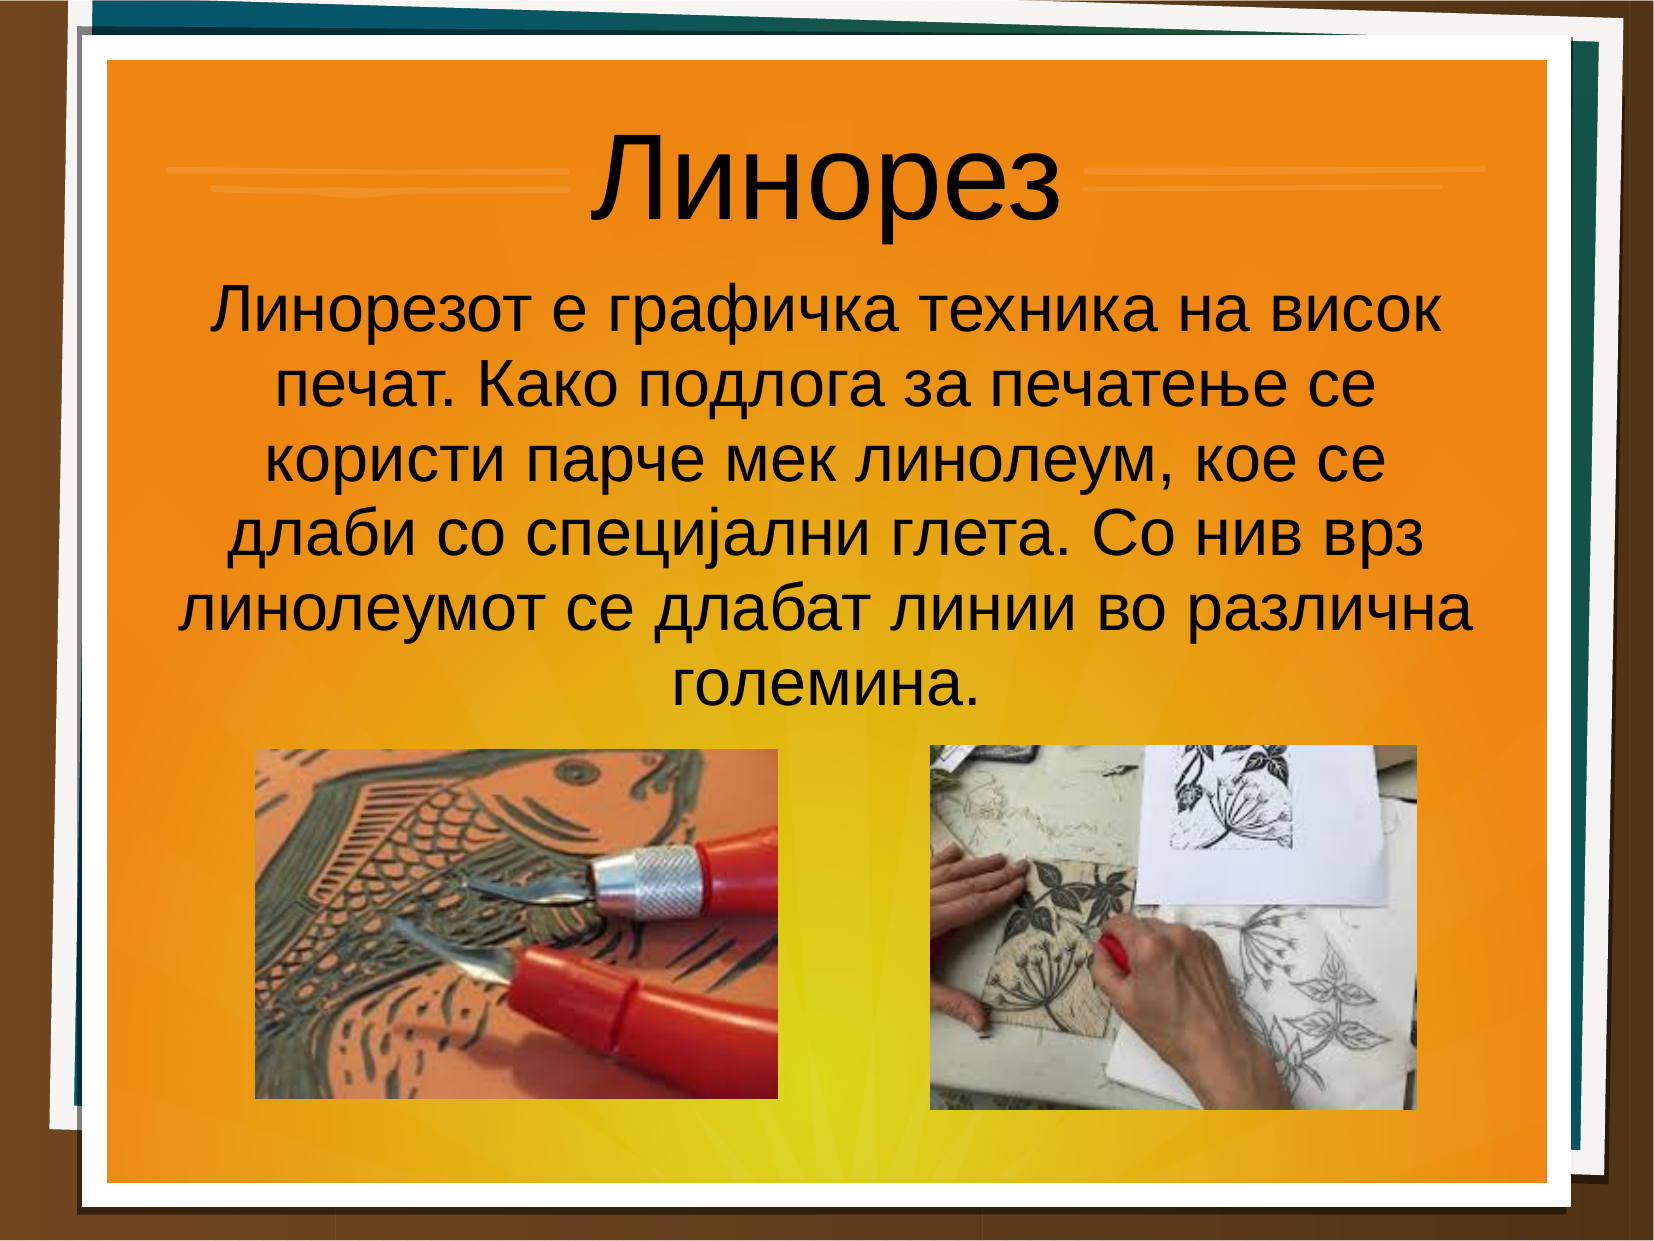

# Линорез
Линорезот е графичка техника на висок печат. Како подлога за печатење се користи парче мек линолеум, кое се длаби со специјални глета. Со нив врз линолеумот се длабат линии во различна големина.